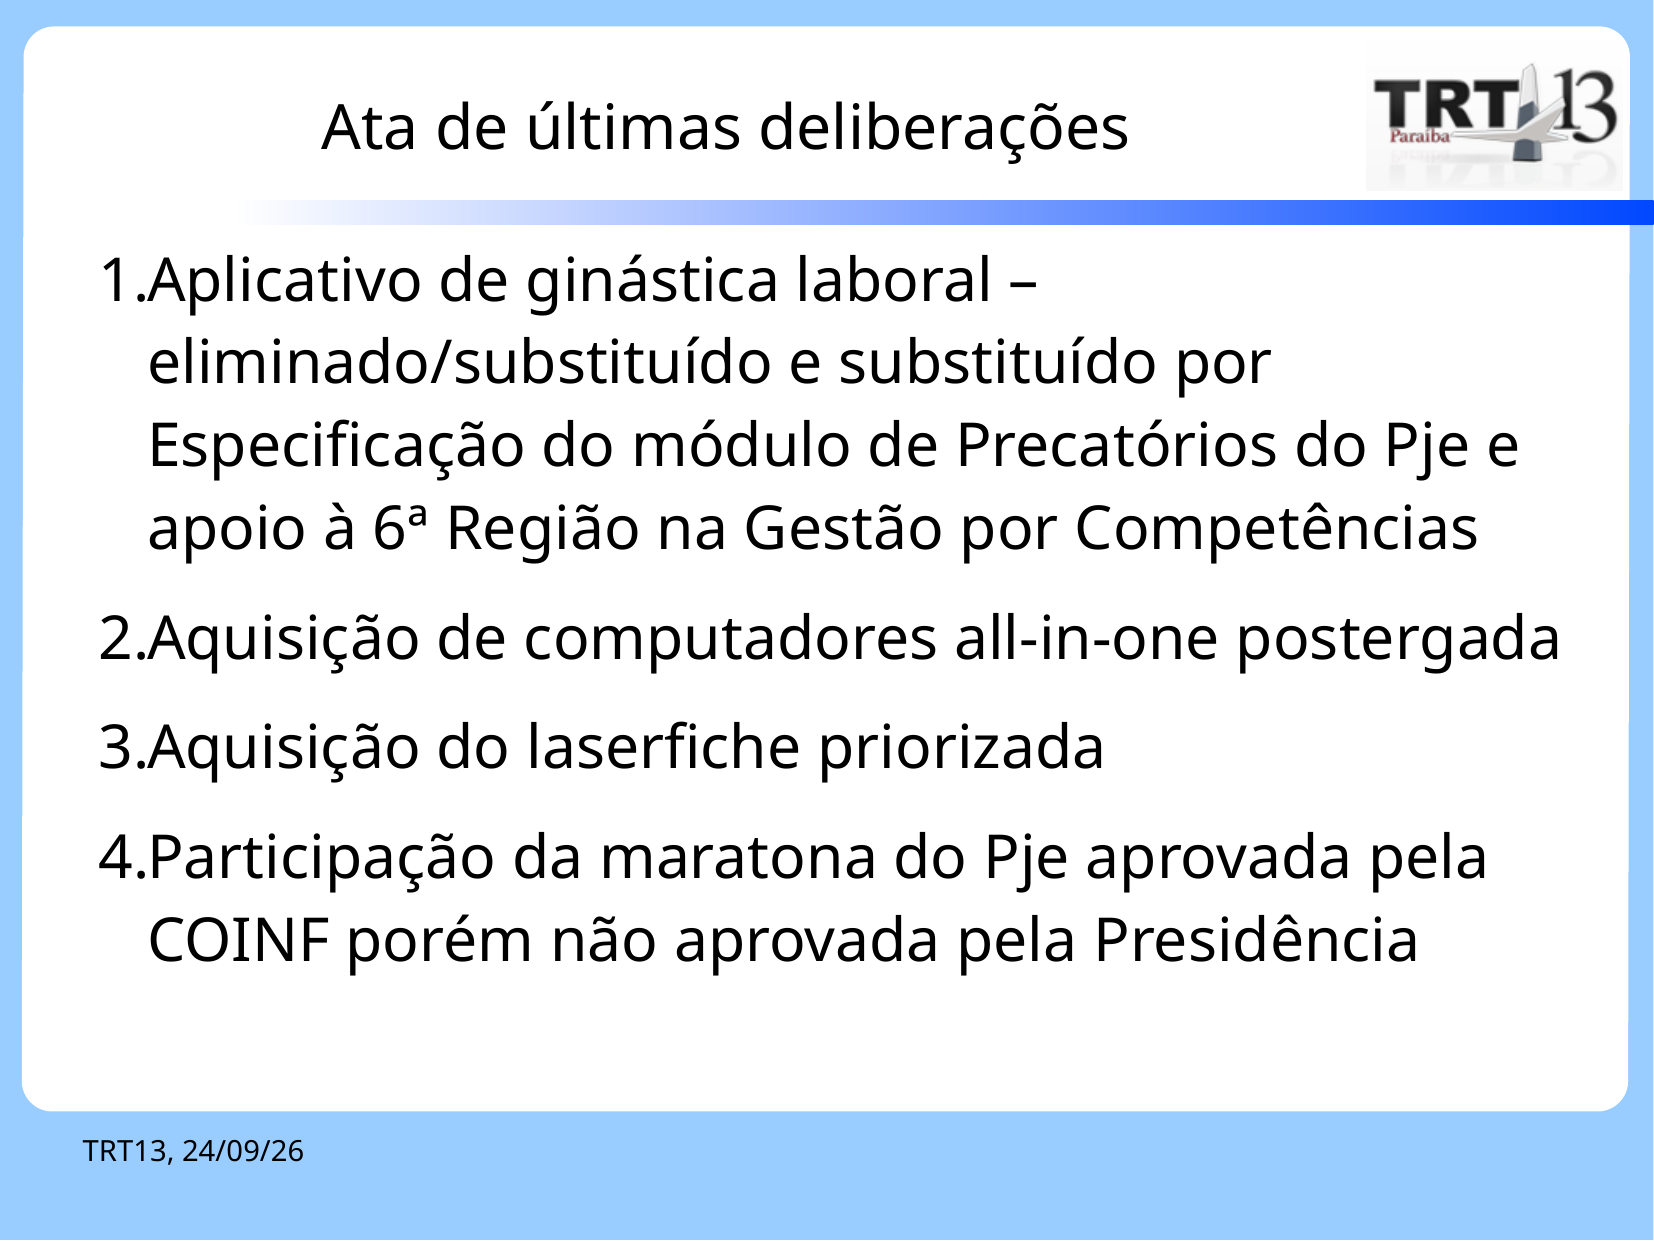

# Ata de últimas deliberações
Aplicativo de ginástica laboral – eliminado/substituído e substituído por Especificação do módulo de Precatórios do Pje e apoio à 6ª Região na Gestão por Competências
Aquisição de computadores all-in-one postergada
Aquisição do laserfiche priorizada
Participação da maratona do Pje aprovada pela COINF porém não aprovada pela Presidência